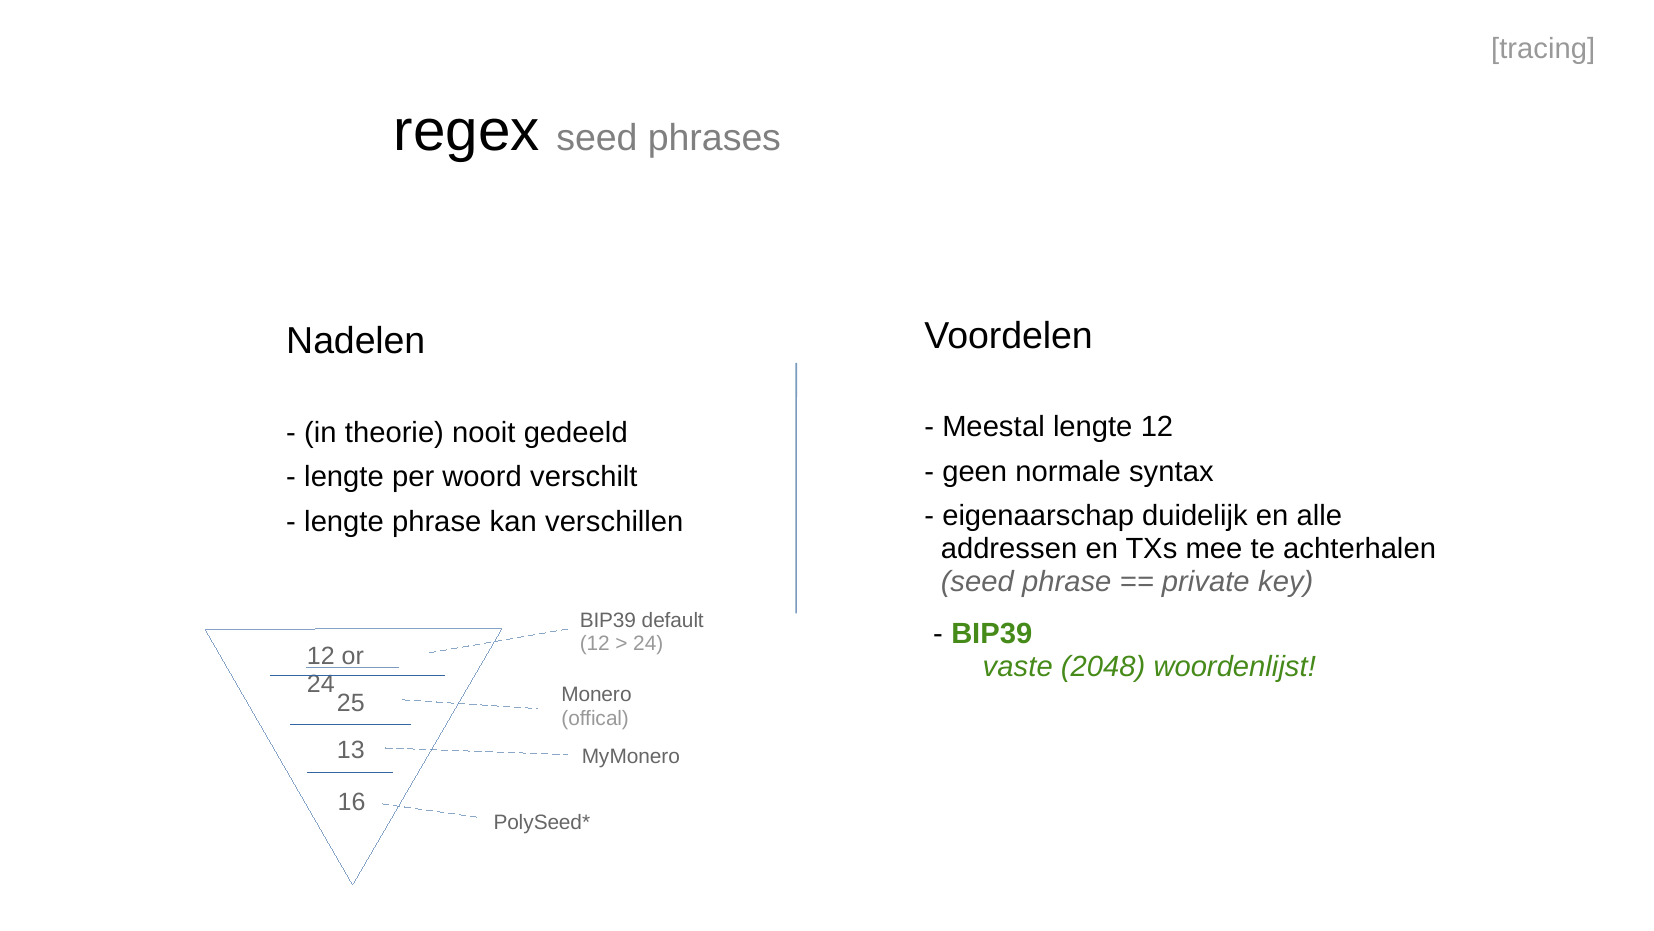

[tracing]
regex seed phrases
Voordelen
- Meestal lengte 12
- geen normale syntax
- eigenaarschap duidelijk en alle
 addressen en TXs mee te achterhalen
 (seed phrase == private key)
Nadelen
- (in theorie) nooit gedeeld
- lengte per woord verschilt
- lengte phrase kan verschillen
BIP39 default
(12 > 24)
- BIP39
 vaste (2048) woordenlijst!
12 or 24
Monero
(offical)
25
13
MyMonero
16
PolySeed*